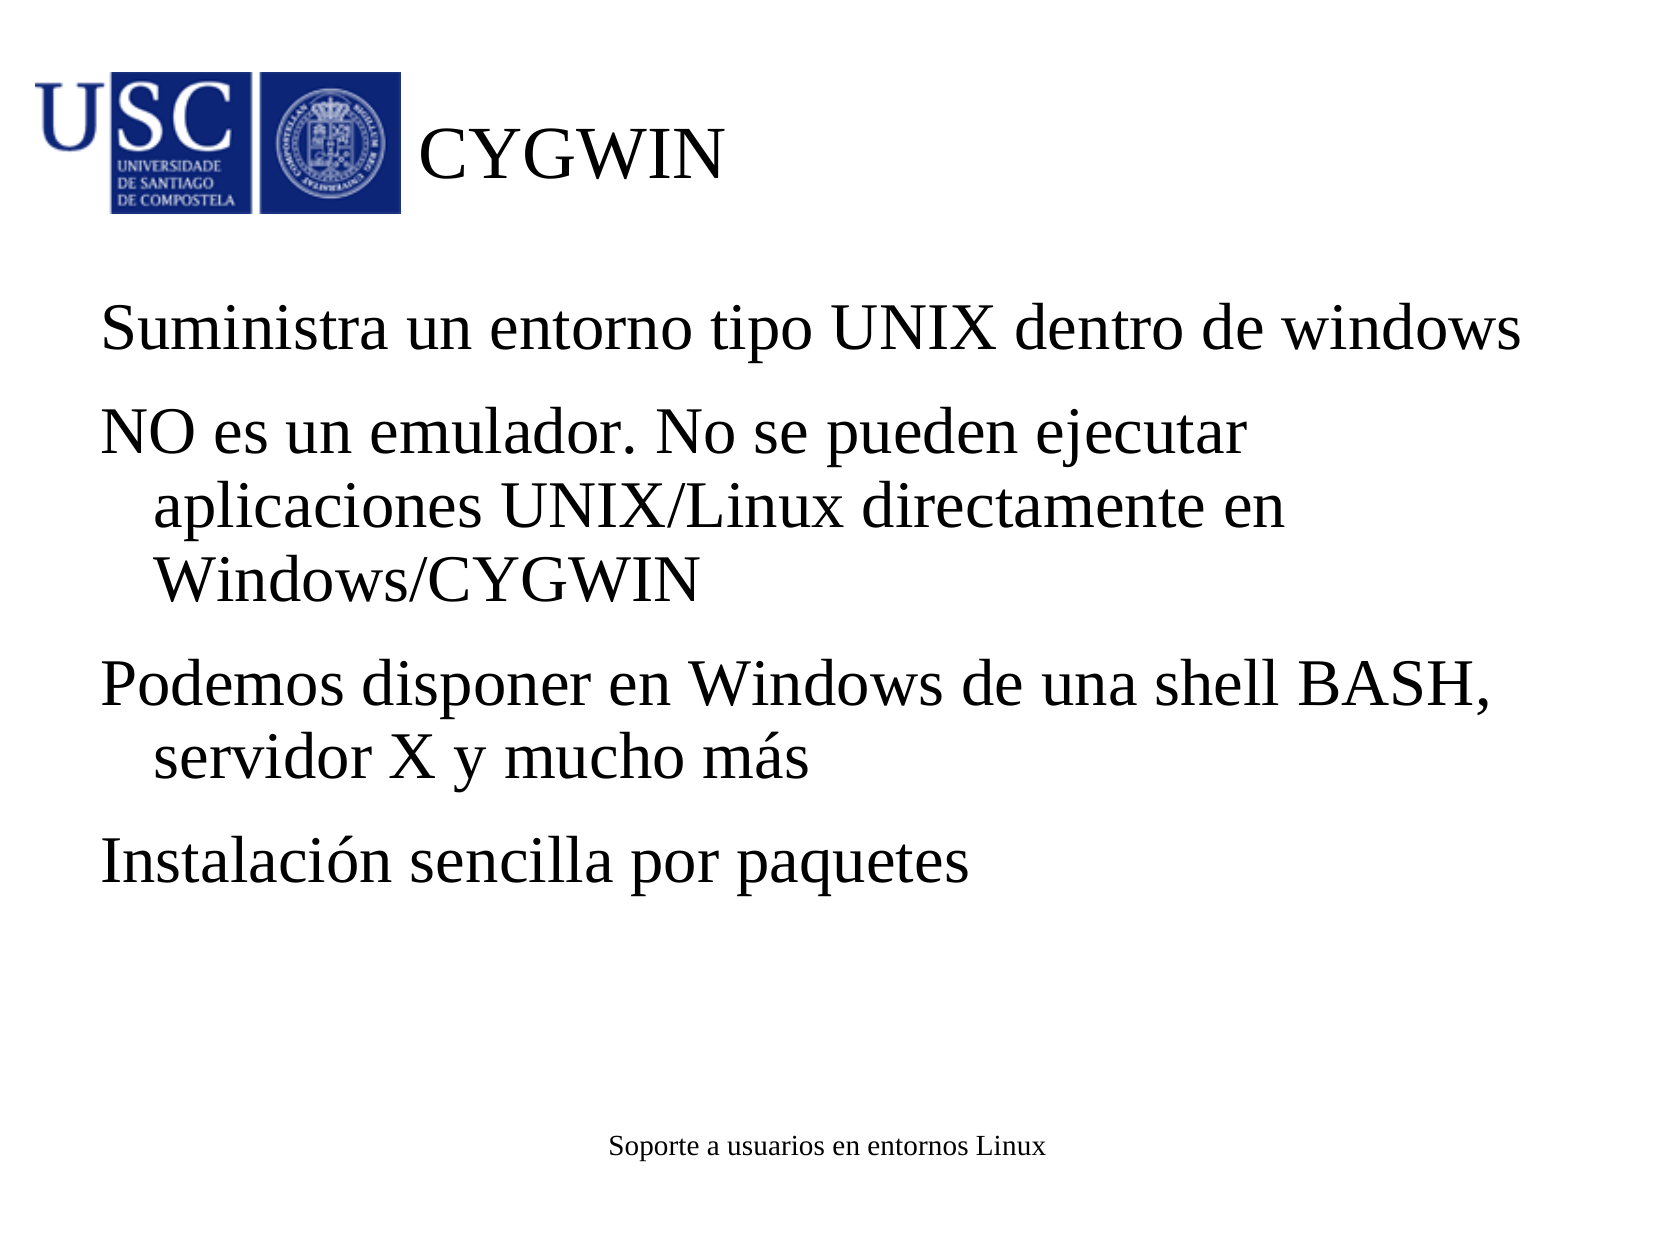

# CYGWIN
Suministra un entorno tipo UNIX dentro de windows
NO es un emulador. No se pueden ejecutar aplicaciones UNIX/Linux directamente en Windows/CYGWIN
Podemos disponer en Windows de una shell BASH, servidor X y mucho más
Instalación sencilla por paquetes